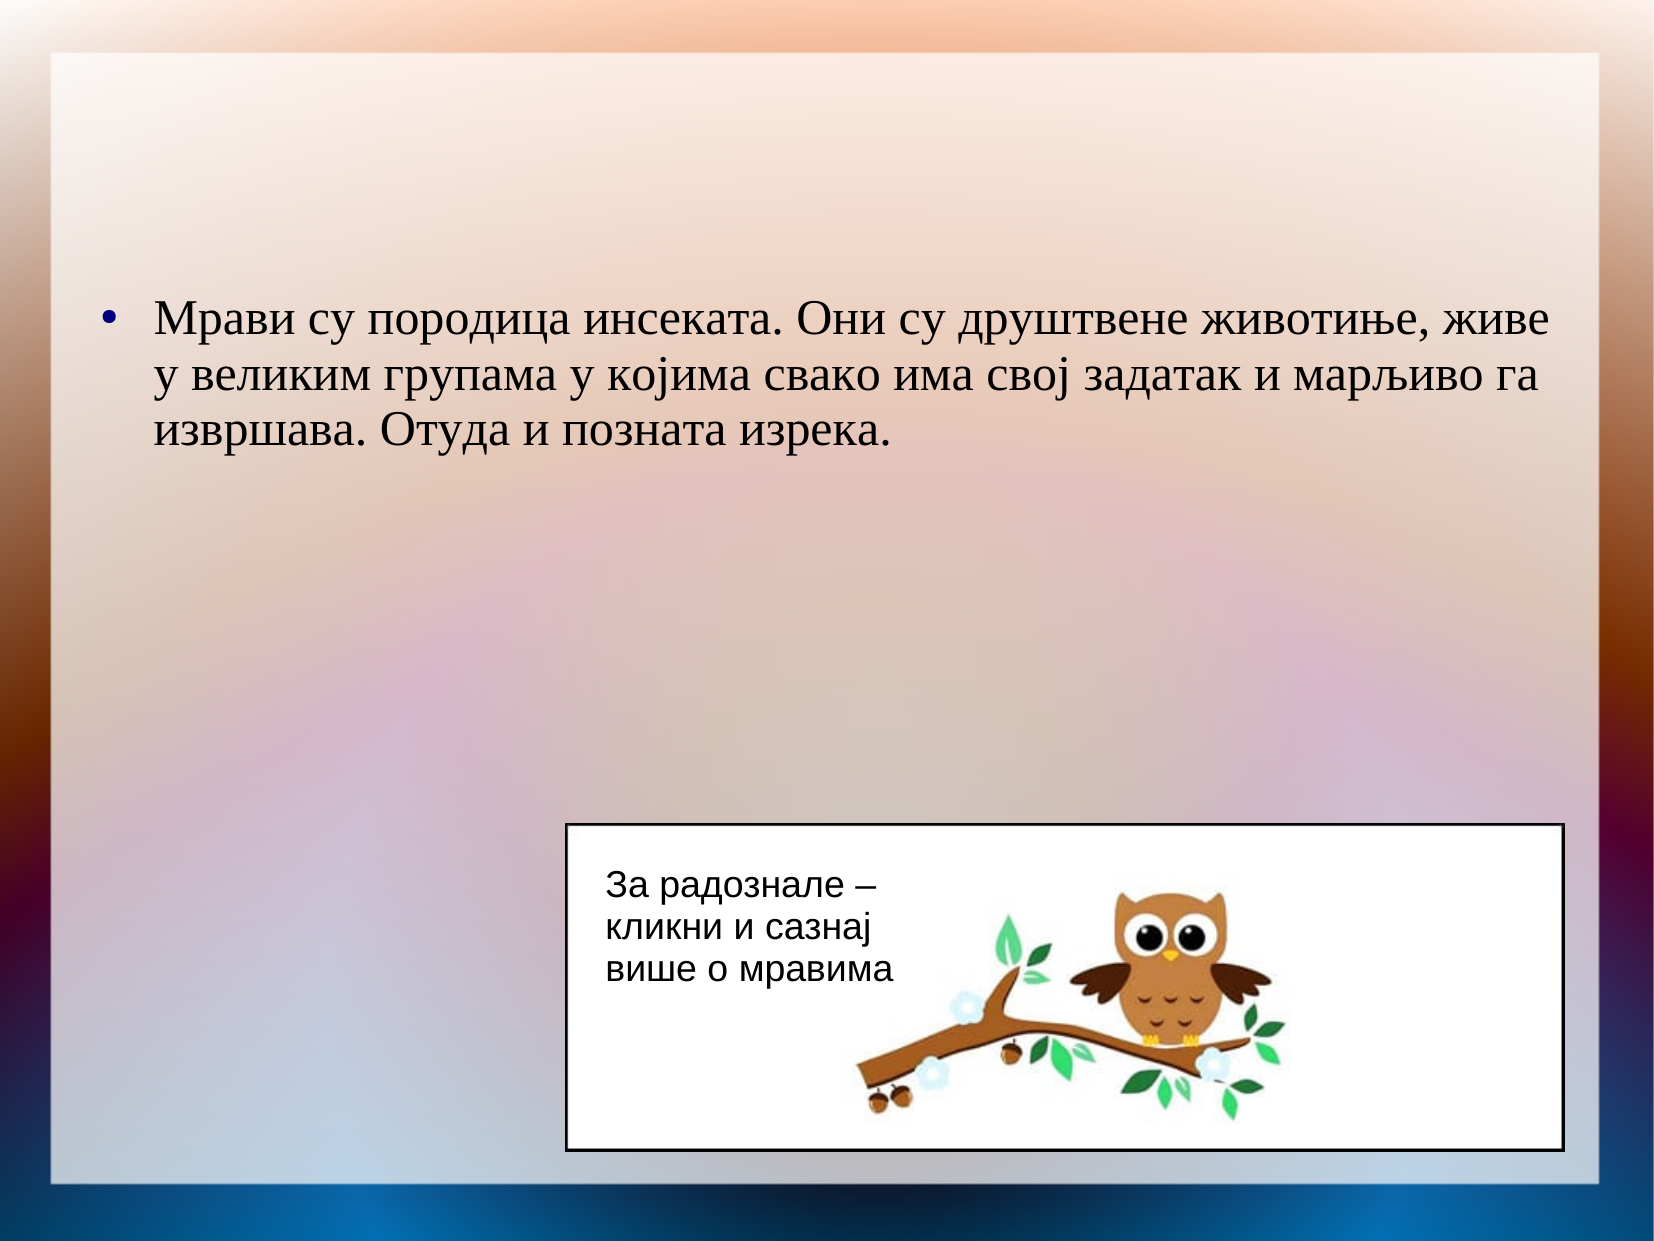

# Мрави су породица инсеката. Они су друштвене животиње, живе у великим групама у којима свако има свој задатак и марљиво га извршава. Отуда и позната изрека.
За радознале –
кликни и сазнај
више о мравима